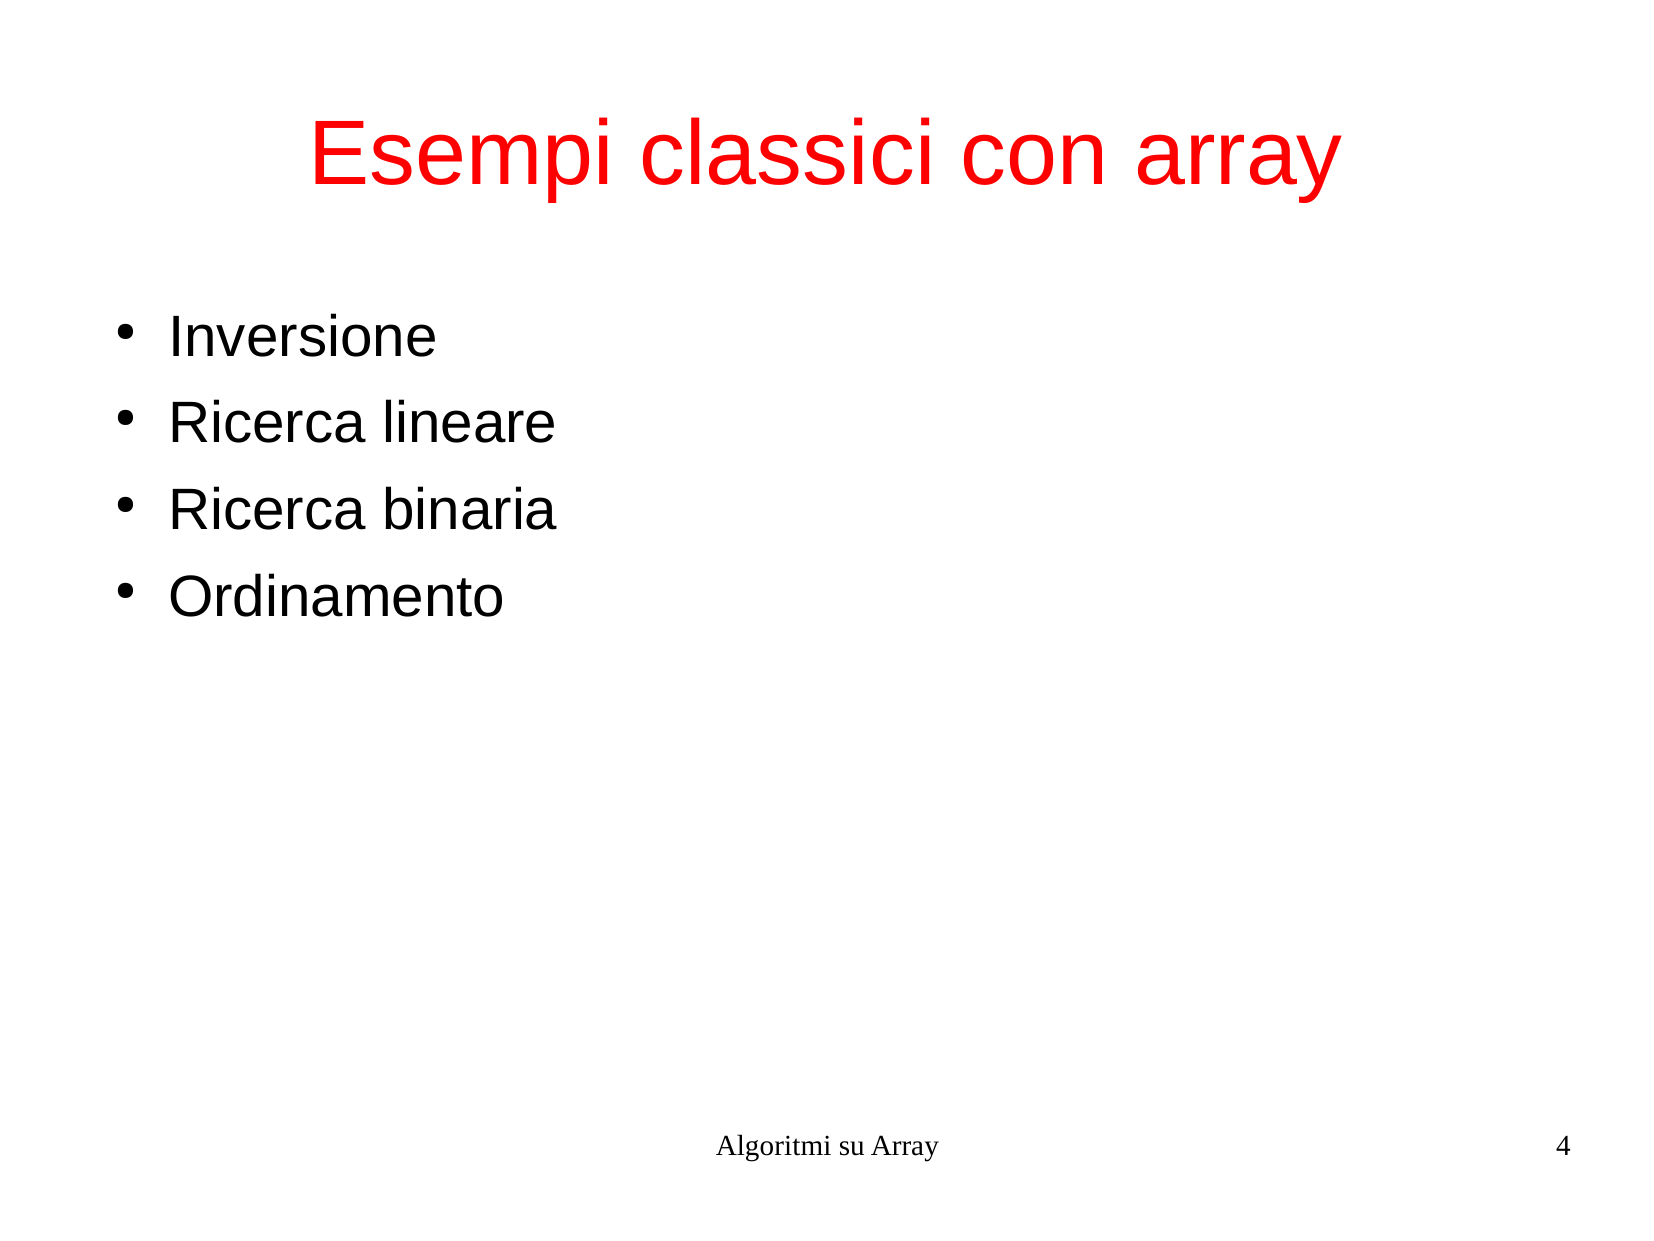

# Esempi classici con array
Inversione
Ricerca lineare
Ricerca binaria
Ordinamento
Algoritmi su Array
4